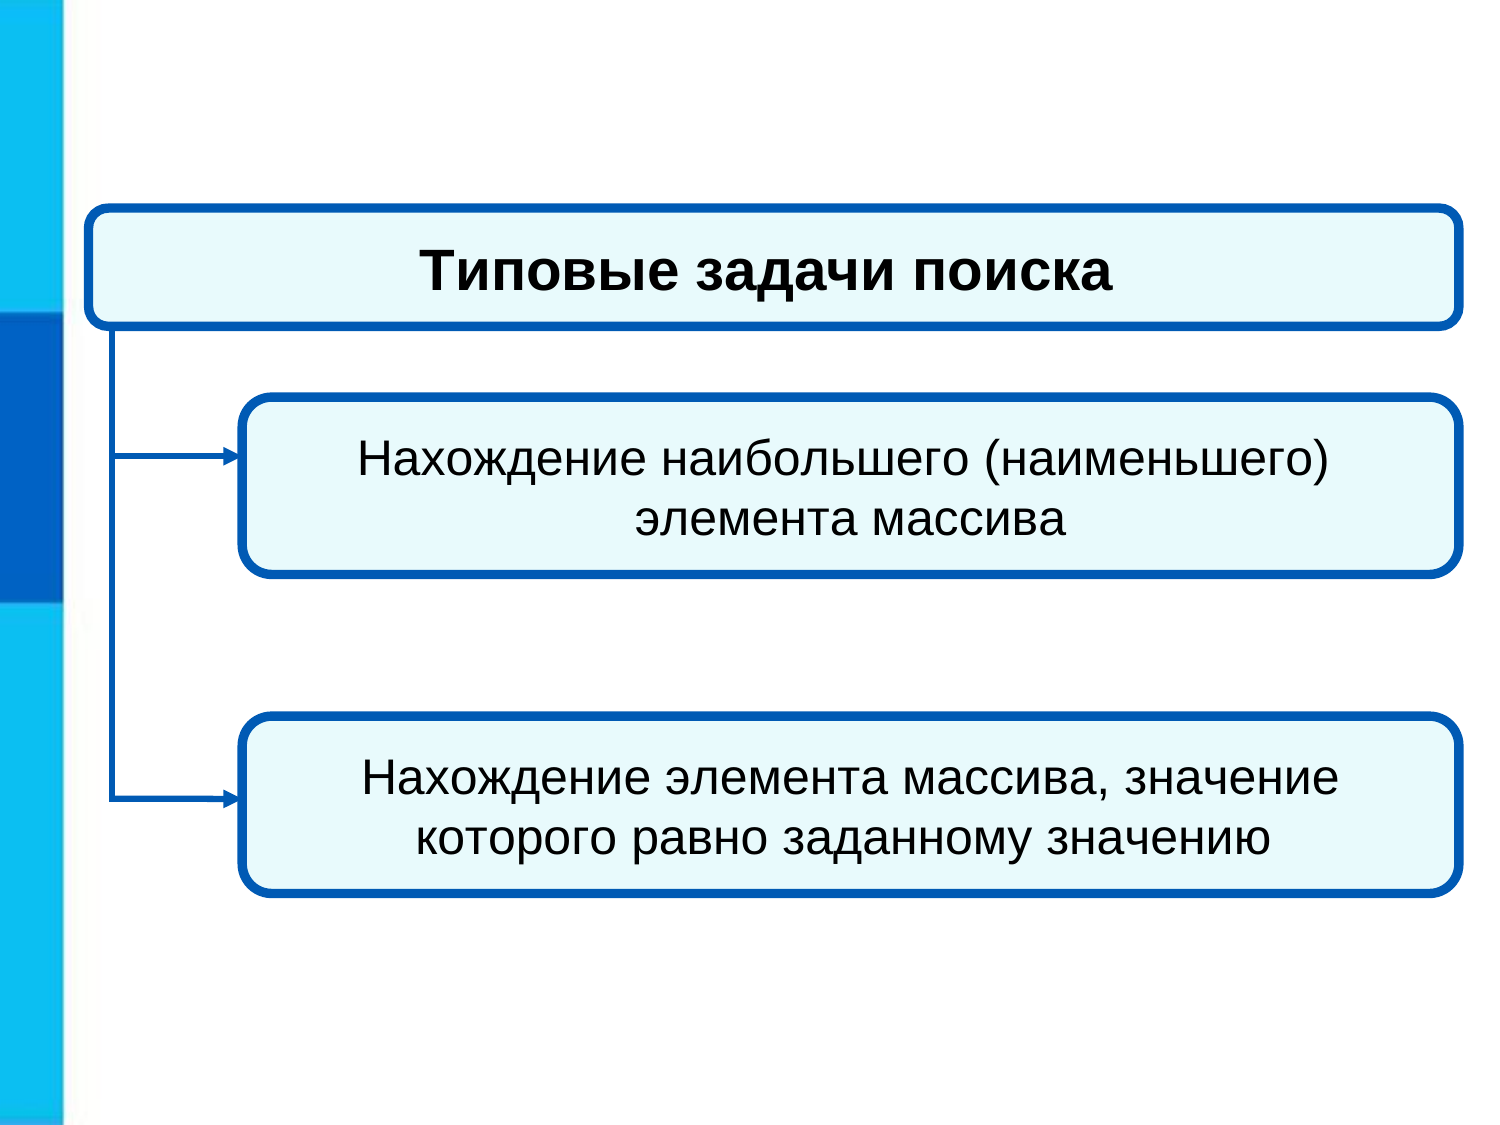

Типовые задачи поиска
Нахождение наибольшего (наименьшего)
элемента массива
Нахождение элемента массива, значение
которого равно заданному значению